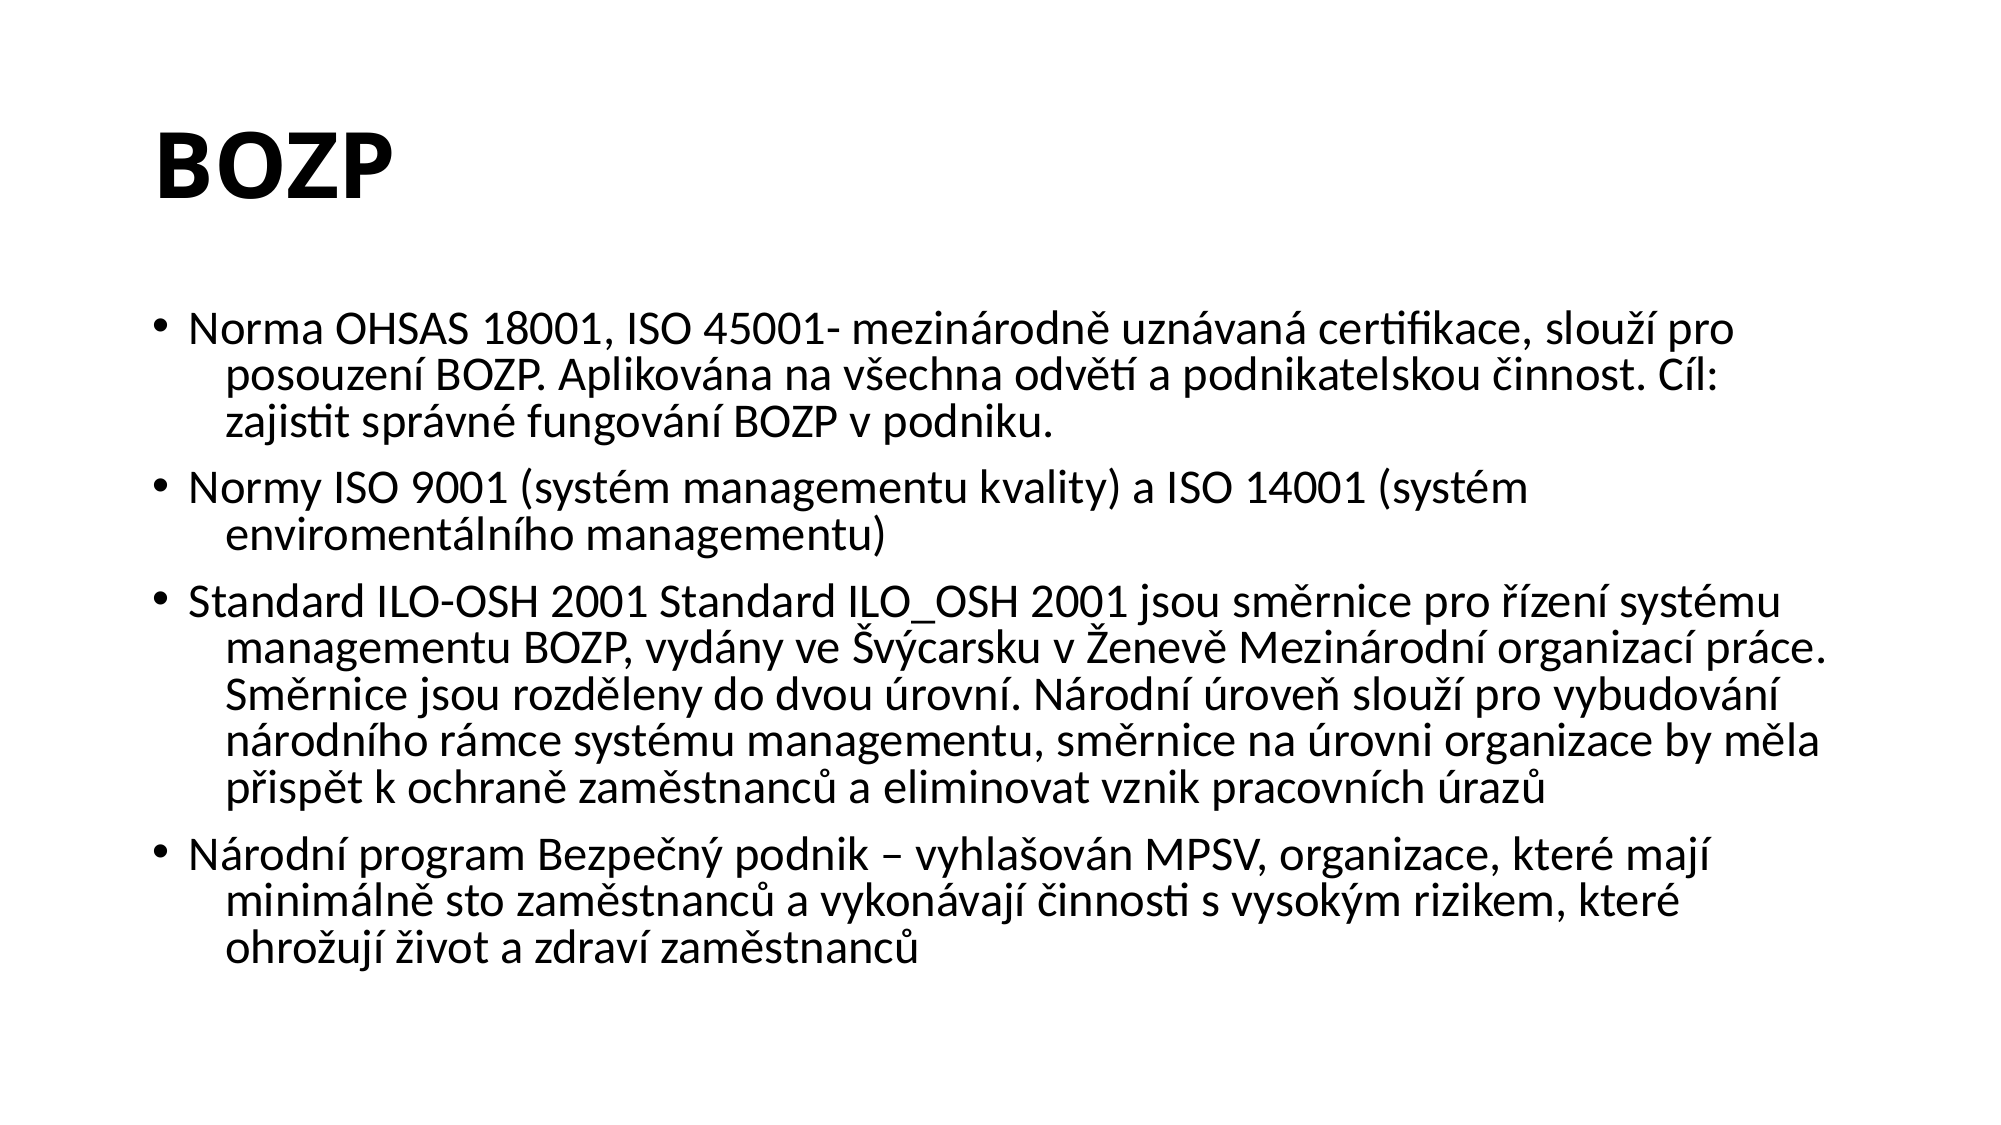

# BOZP
Norma OHSAS 18001, ISO 45001- mezinárodně uznávaná certifikace, slouží pro posouzení BOZP. Aplikována na všechna odvětí a podnikatelskou činnost. Cíl: zajistit správné fungování BOZP v podniku.
Normy ISO 9001 (systém managementu kvality) a ISO 14001 (systém enviromentálního managementu)
Standard ILO-OSH 2001 Standard ILO_OSH 2001 jsou směrnice pro řízení systému managementu BOZP, vydány ve Švýcarsku v Ženevě Mezinárodní organizací práce. Směrnice jsou rozděleny do dvou úrovní. Národní úroveň slouží pro vybudování národního rámce systému managementu, směrnice na úrovni organizace by měla přispět k ochraně zaměstnanců a eliminovat vznik pracovních úrazů
Národní program Bezpečný podnik – vyhlašován MPSV, organizace, které mají minimálně sto zaměstnanců a vykonávají činnosti s vysokým rizikem, které ohrožují život a zdraví zaměstnanců